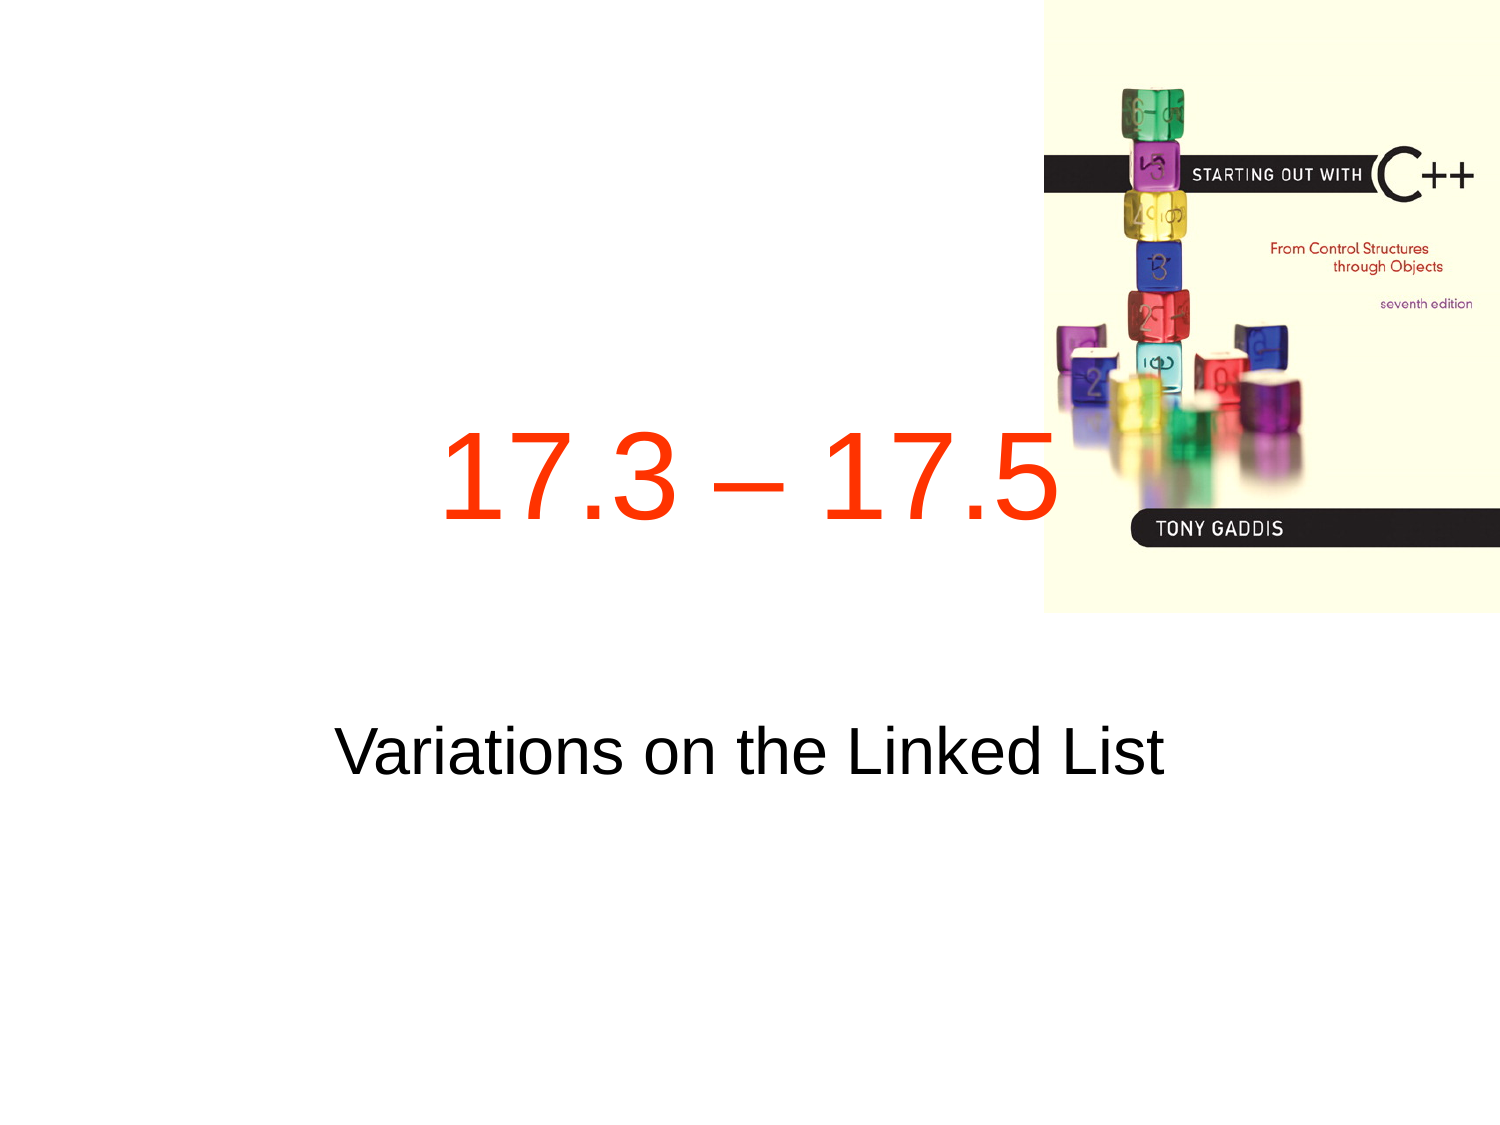

# 17.3 – 17.5
Variations on the Linked List